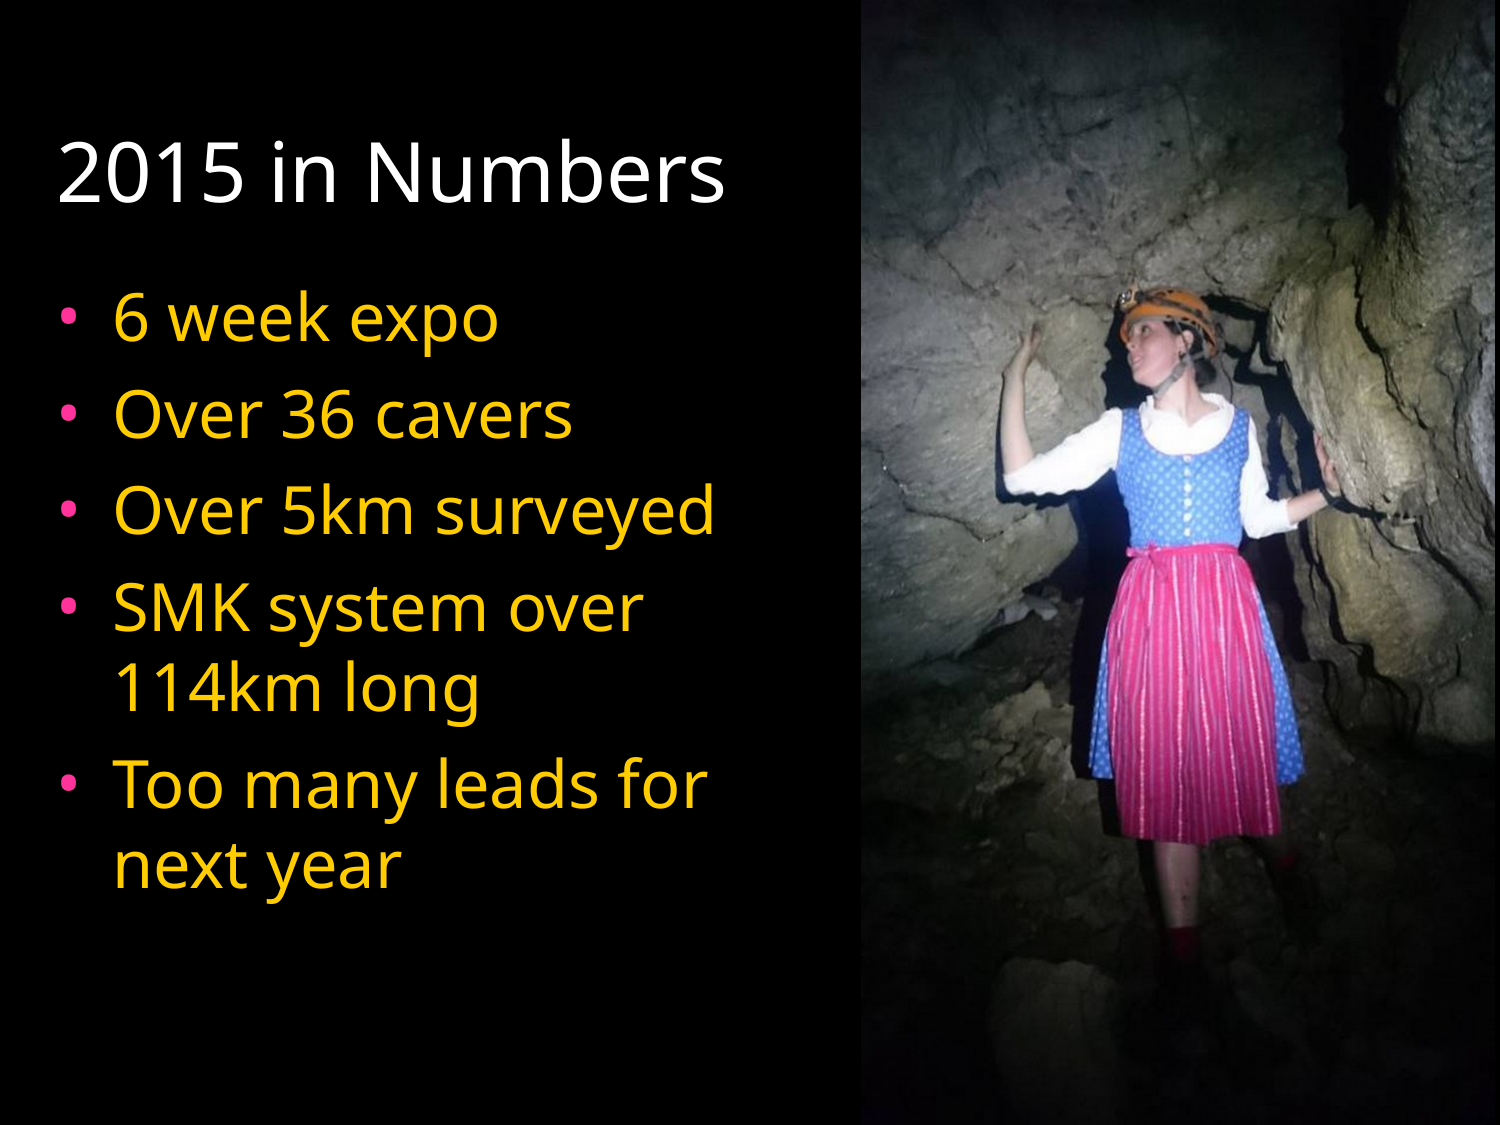

# 2015 in Numbers
6 week expo
Over 36 cavers
Over 5km surveyed
SMK system over 114km long
Too many leads for next year